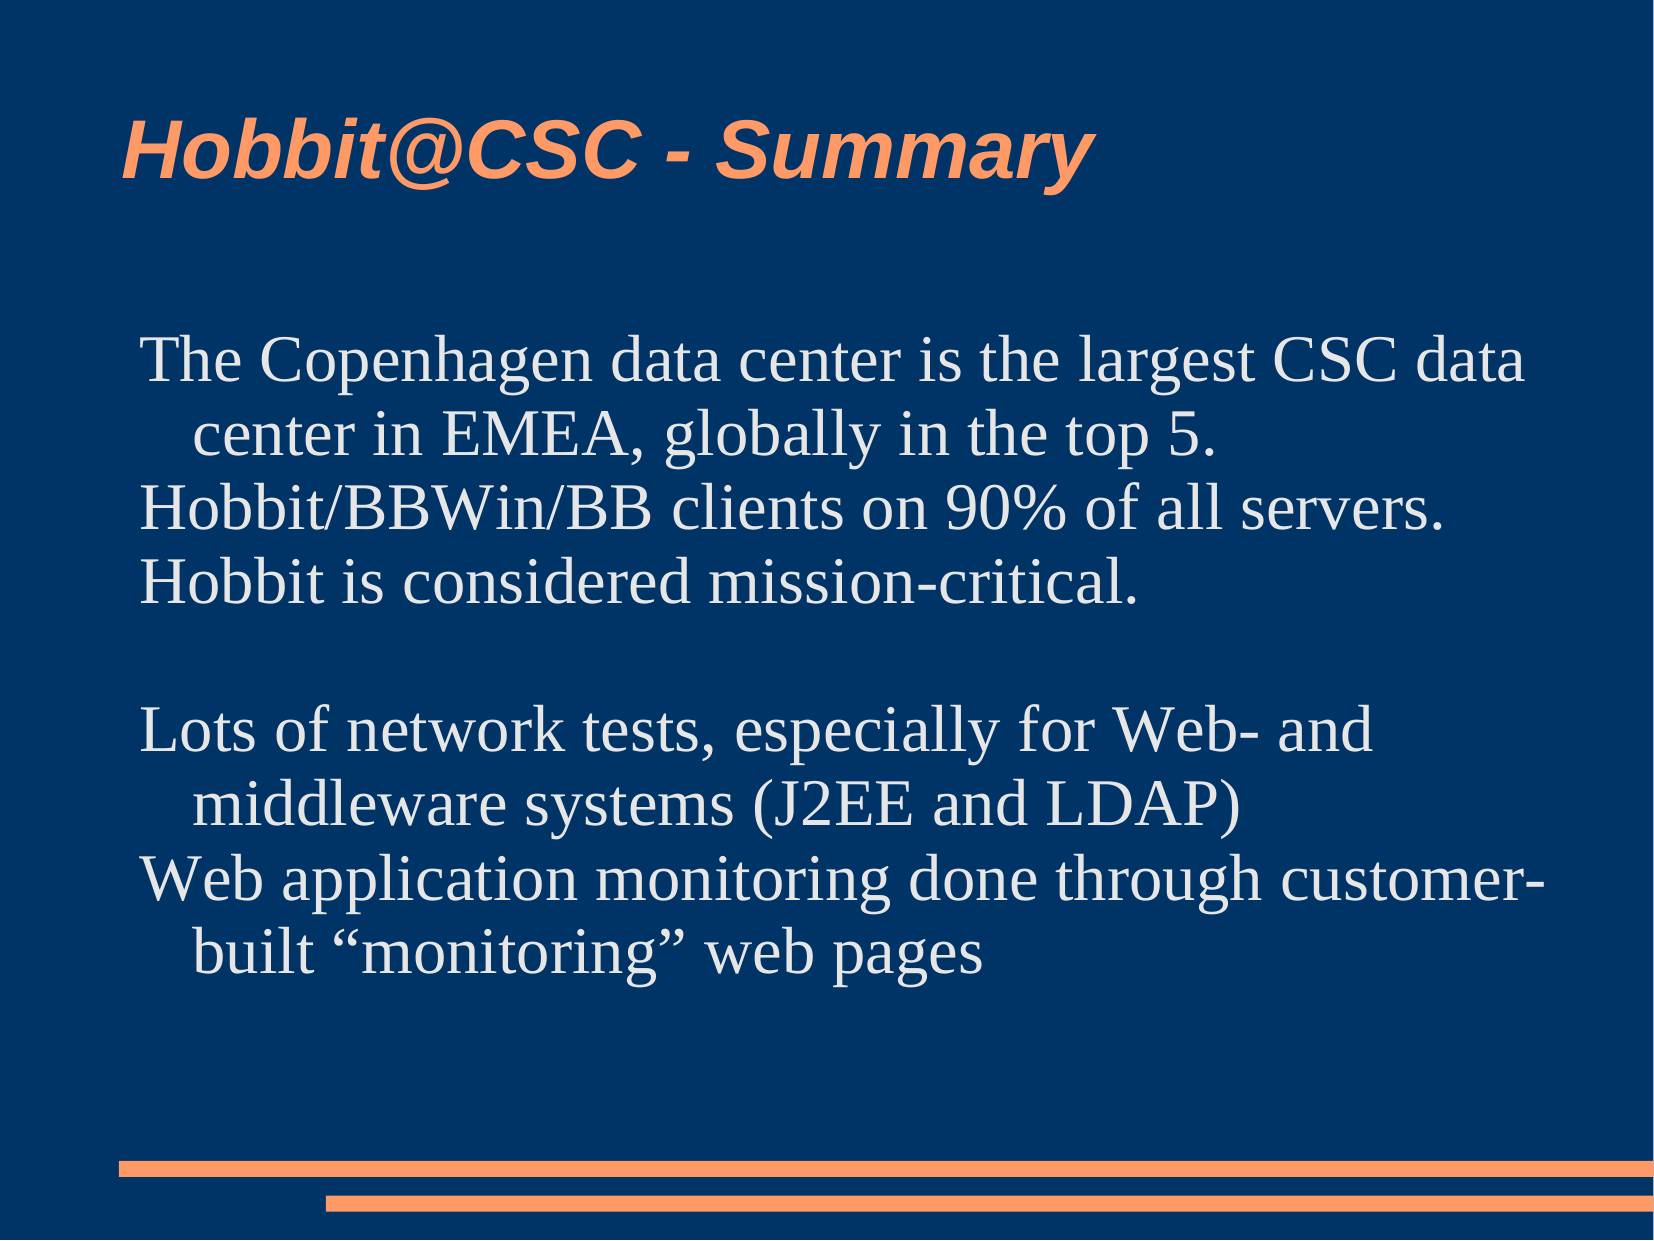

# Hobbit@CSC - Summary
The Copenhagen data center is the largest CSC data center in EMEA, globally in the top 5.
Hobbit/BBWin/BB clients on 90% of all servers.
Hobbit is considered mission-critical.
Lots of network tests, especially for Web- and middleware systems (J2EE and LDAP)
Web application monitoring done through customer-built “monitoring” web pages